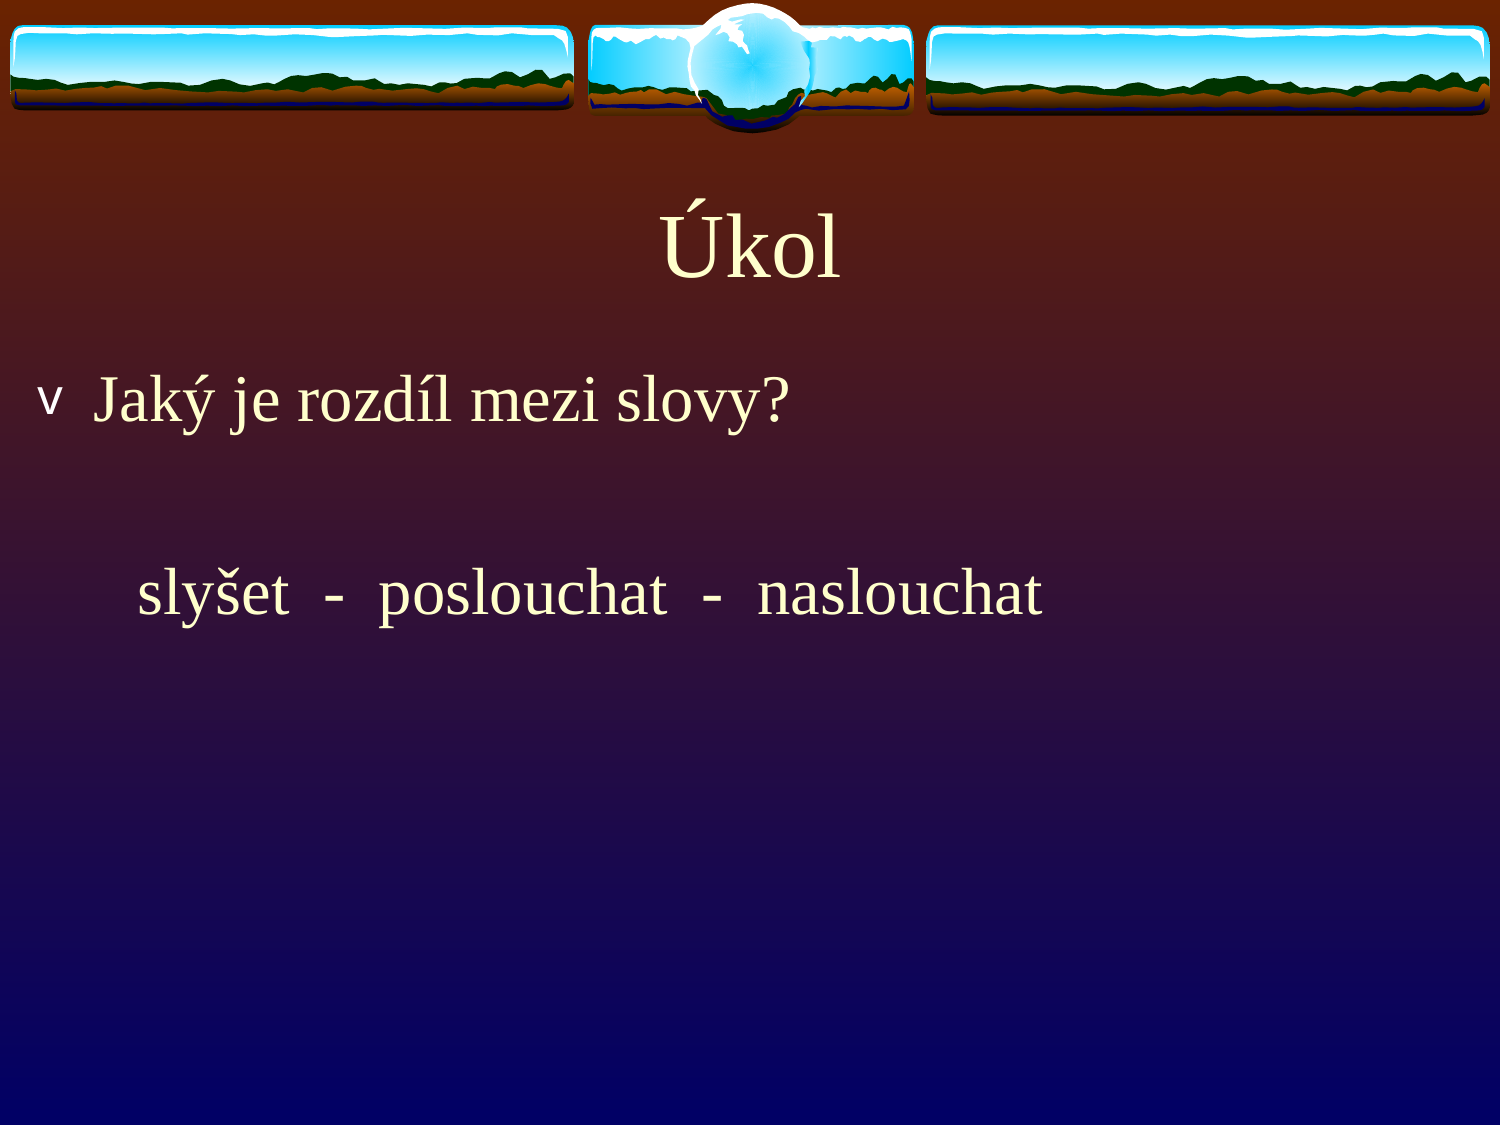

# Úkol
Jaký je rozdíl mezi slovy?
 slyšet - poslouchat - naslouchat